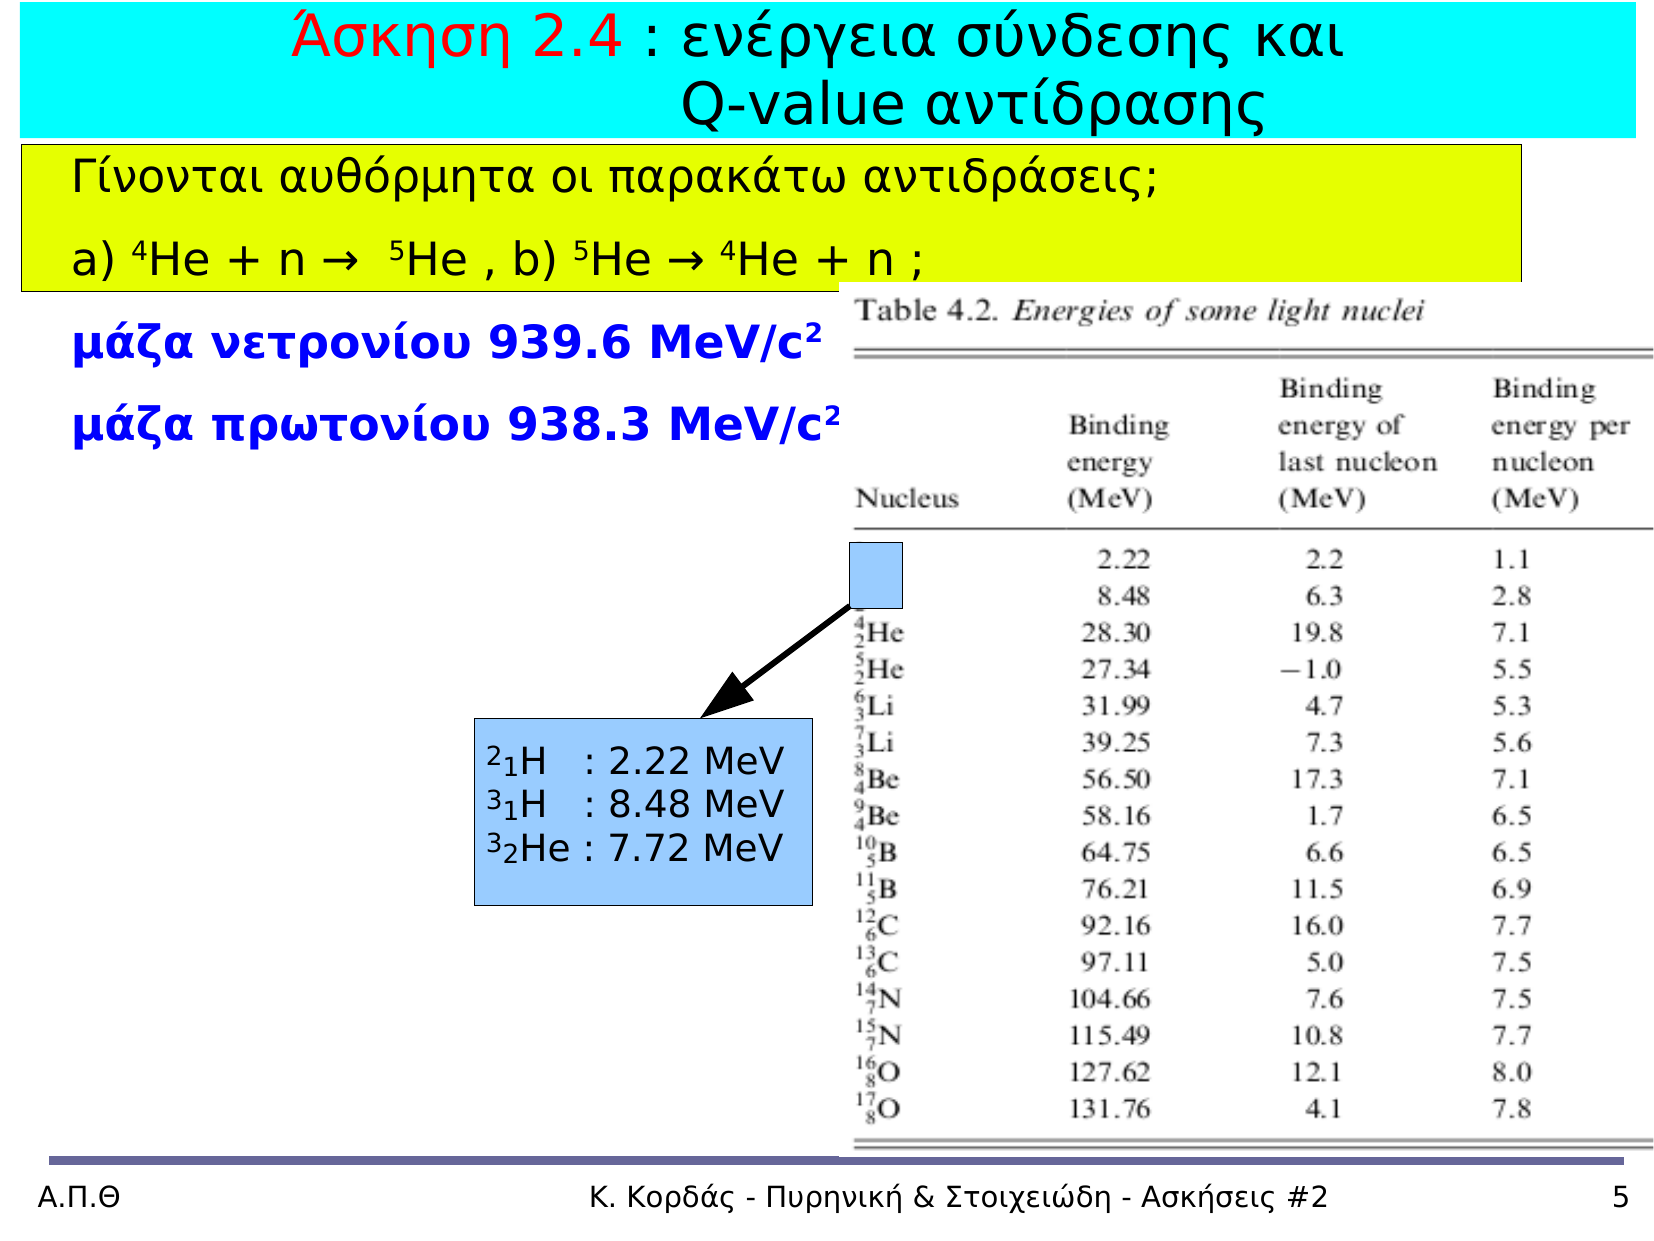

# Άσκηση 2.4 : ενέργεια σύνδεσης και Q-value αντίδρασης
Γίνονται αυθόρμητα οι παρακάτω αντιδράσεις;
a) 4Ηe + n → 5Ηe , b) 5Ηe → 4Ηe + n ;
μάζα νετρονίου 939.6 MeV/c2
μάζα πρωτονίου 938.3 MeV/c2
21H : 2.22 MeV
31H : 8.48 MeV
32He : 7.72 MeV
Α.Π.Θ
Κ. Κορδάς - Πυρηνική & Στοιχειώδη - Ασκήσεις #2
5